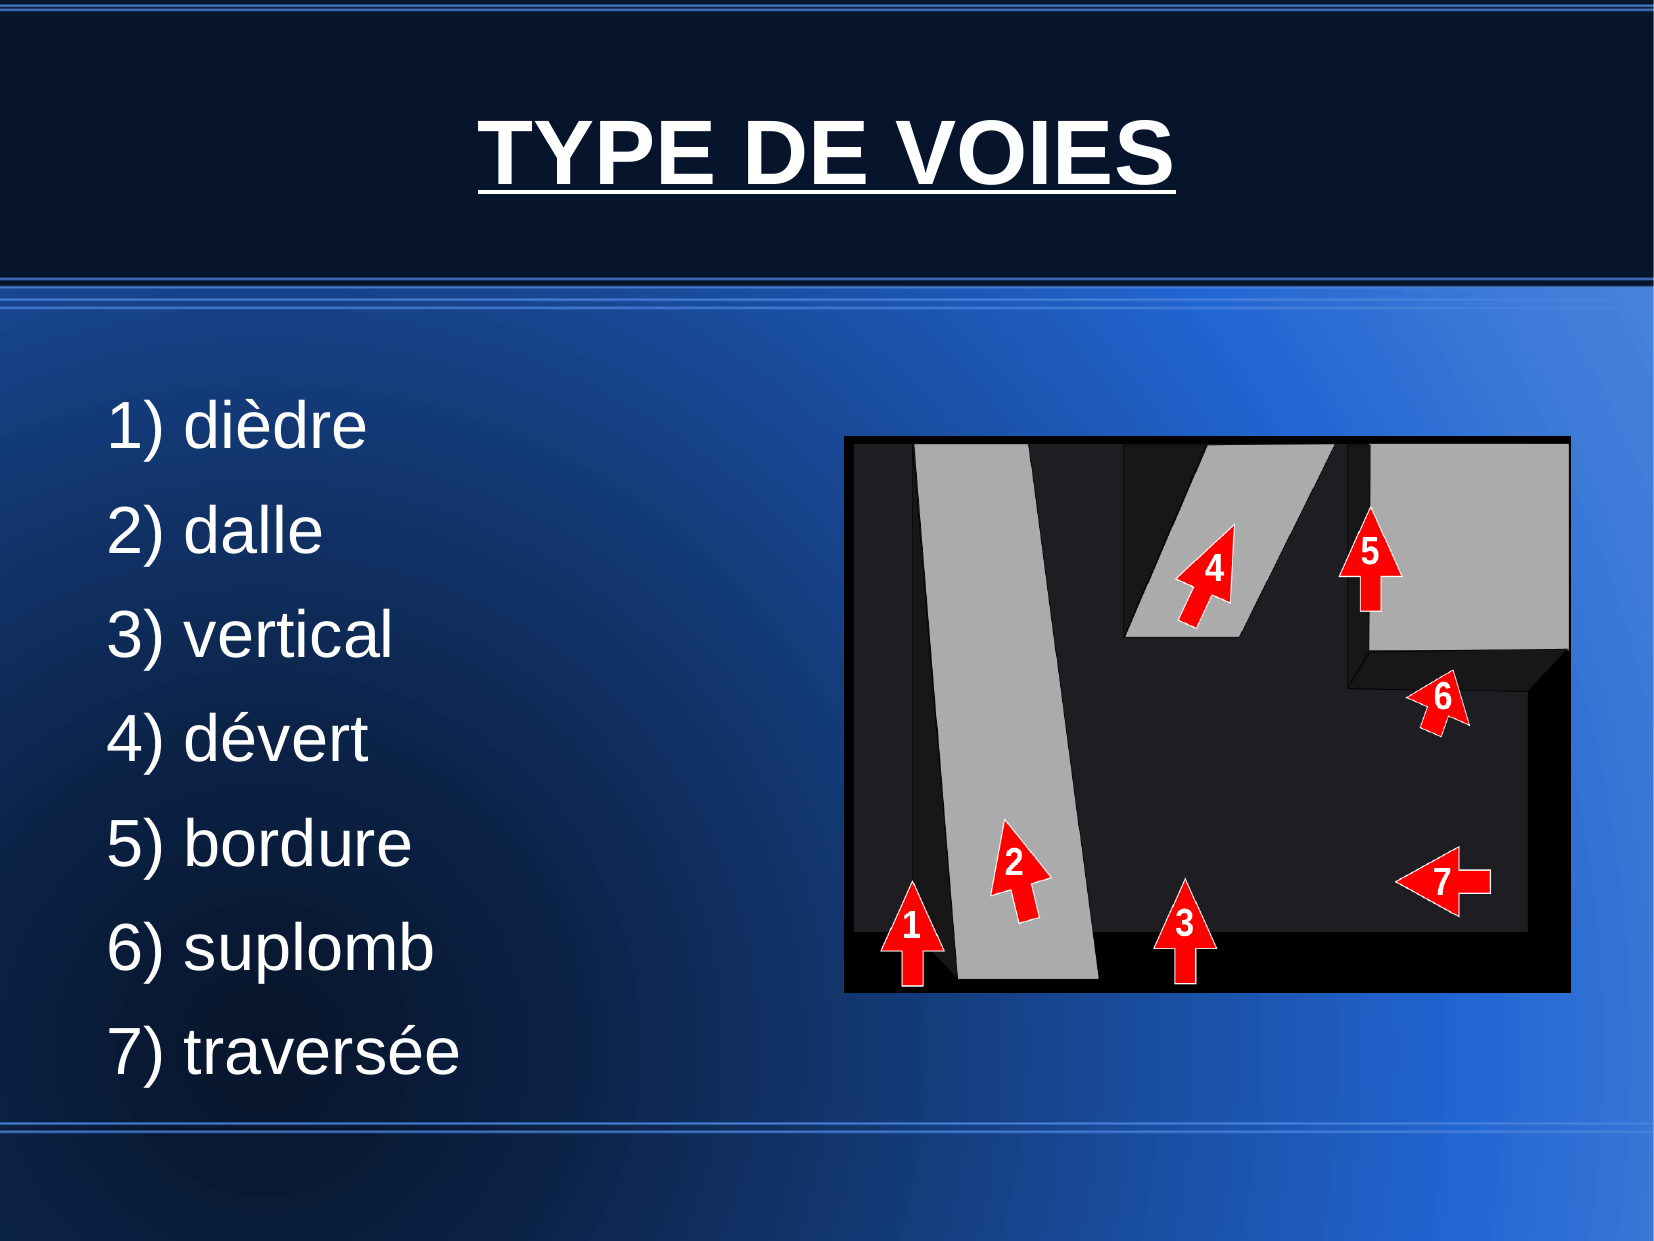

# TYPE DE VOIES
1) dièdre
2) dalle
3) vertical
4) dévert
5) bordure
6) suplomb
7) traversée